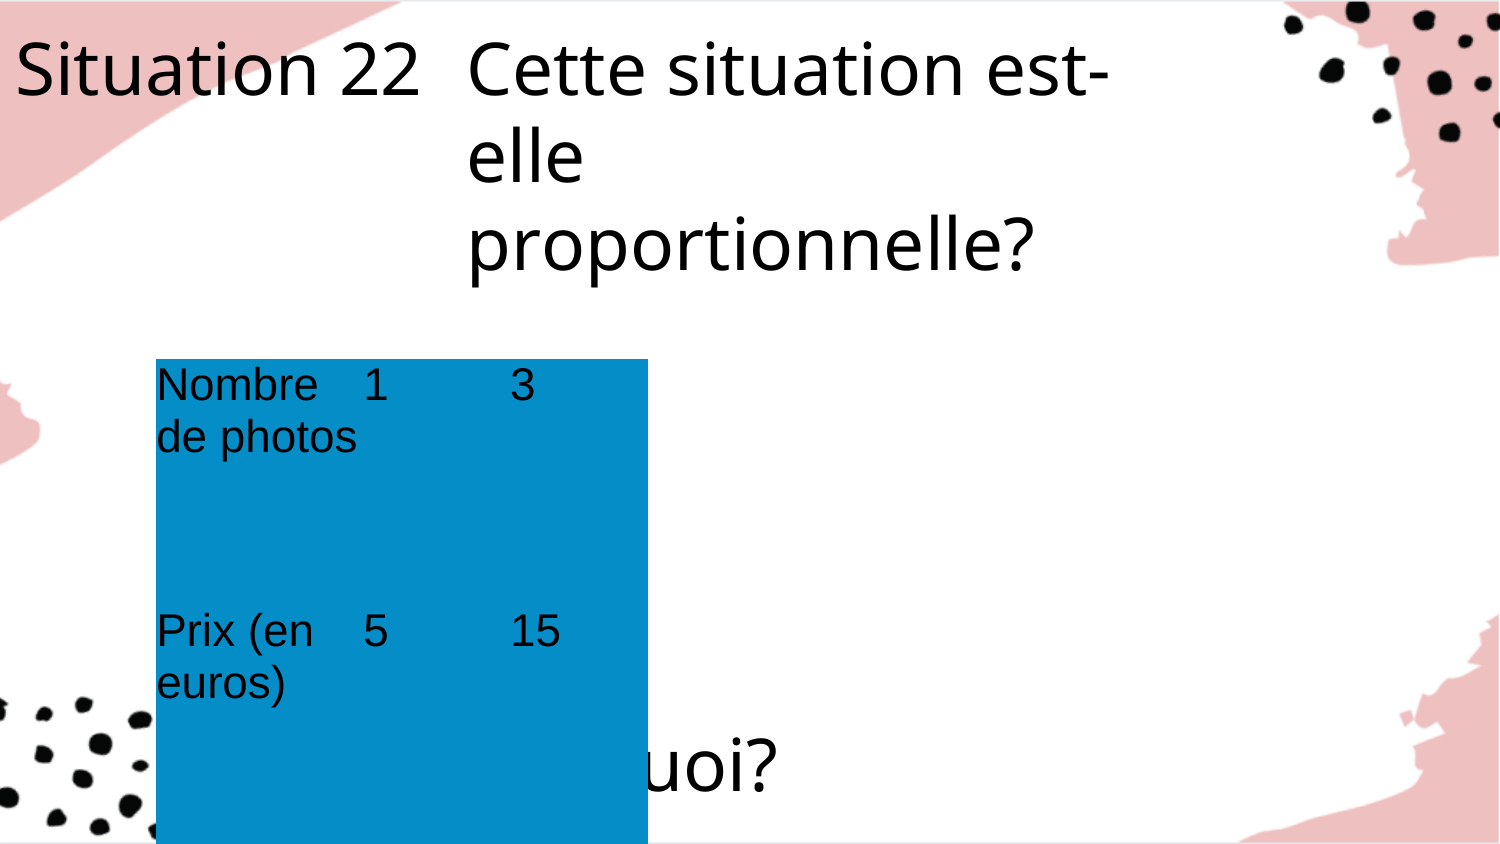

Situation 22
Cette situation est-elle proportionnelle?
| Nombre de photos | 1 | 3 |
| --- | --- | --- |
| Prix (en euros) | 5 | 15 |
Pourquoi?